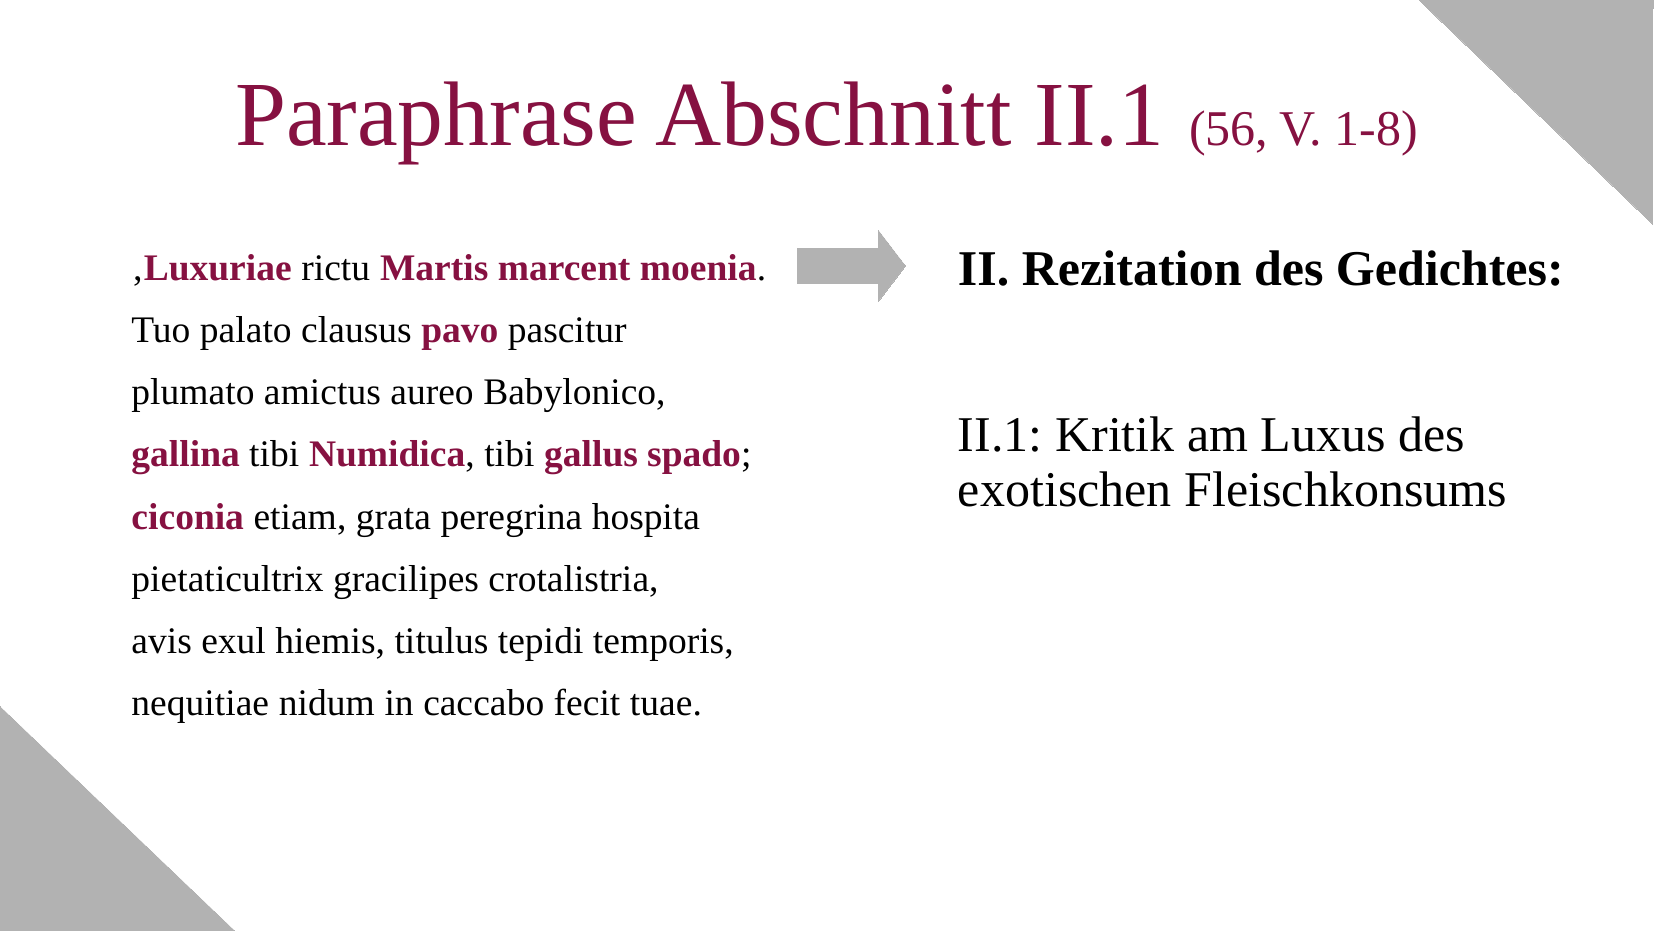

# Paraphrase Abschnitt II.1 (56, V. 1-8)
‚Luxuriae rictu Martis marcent moenia.
Tuo palato clausus pavo pascitur
plumato amictus aureo Babylonico,
gallina tibi Numidica, tibi gallus spado;
ciconia etiam, grata peregrina hospita
pietaticultrix gracilipes crotalistria,
avis exul hiemis, titulus tepidi temporis,
nequitiae nidum in caccabo fecit tuae.
II. Rezitation des Gedichtes:
II.1: Kritik am Luxus des exotischen Fleischkonsums